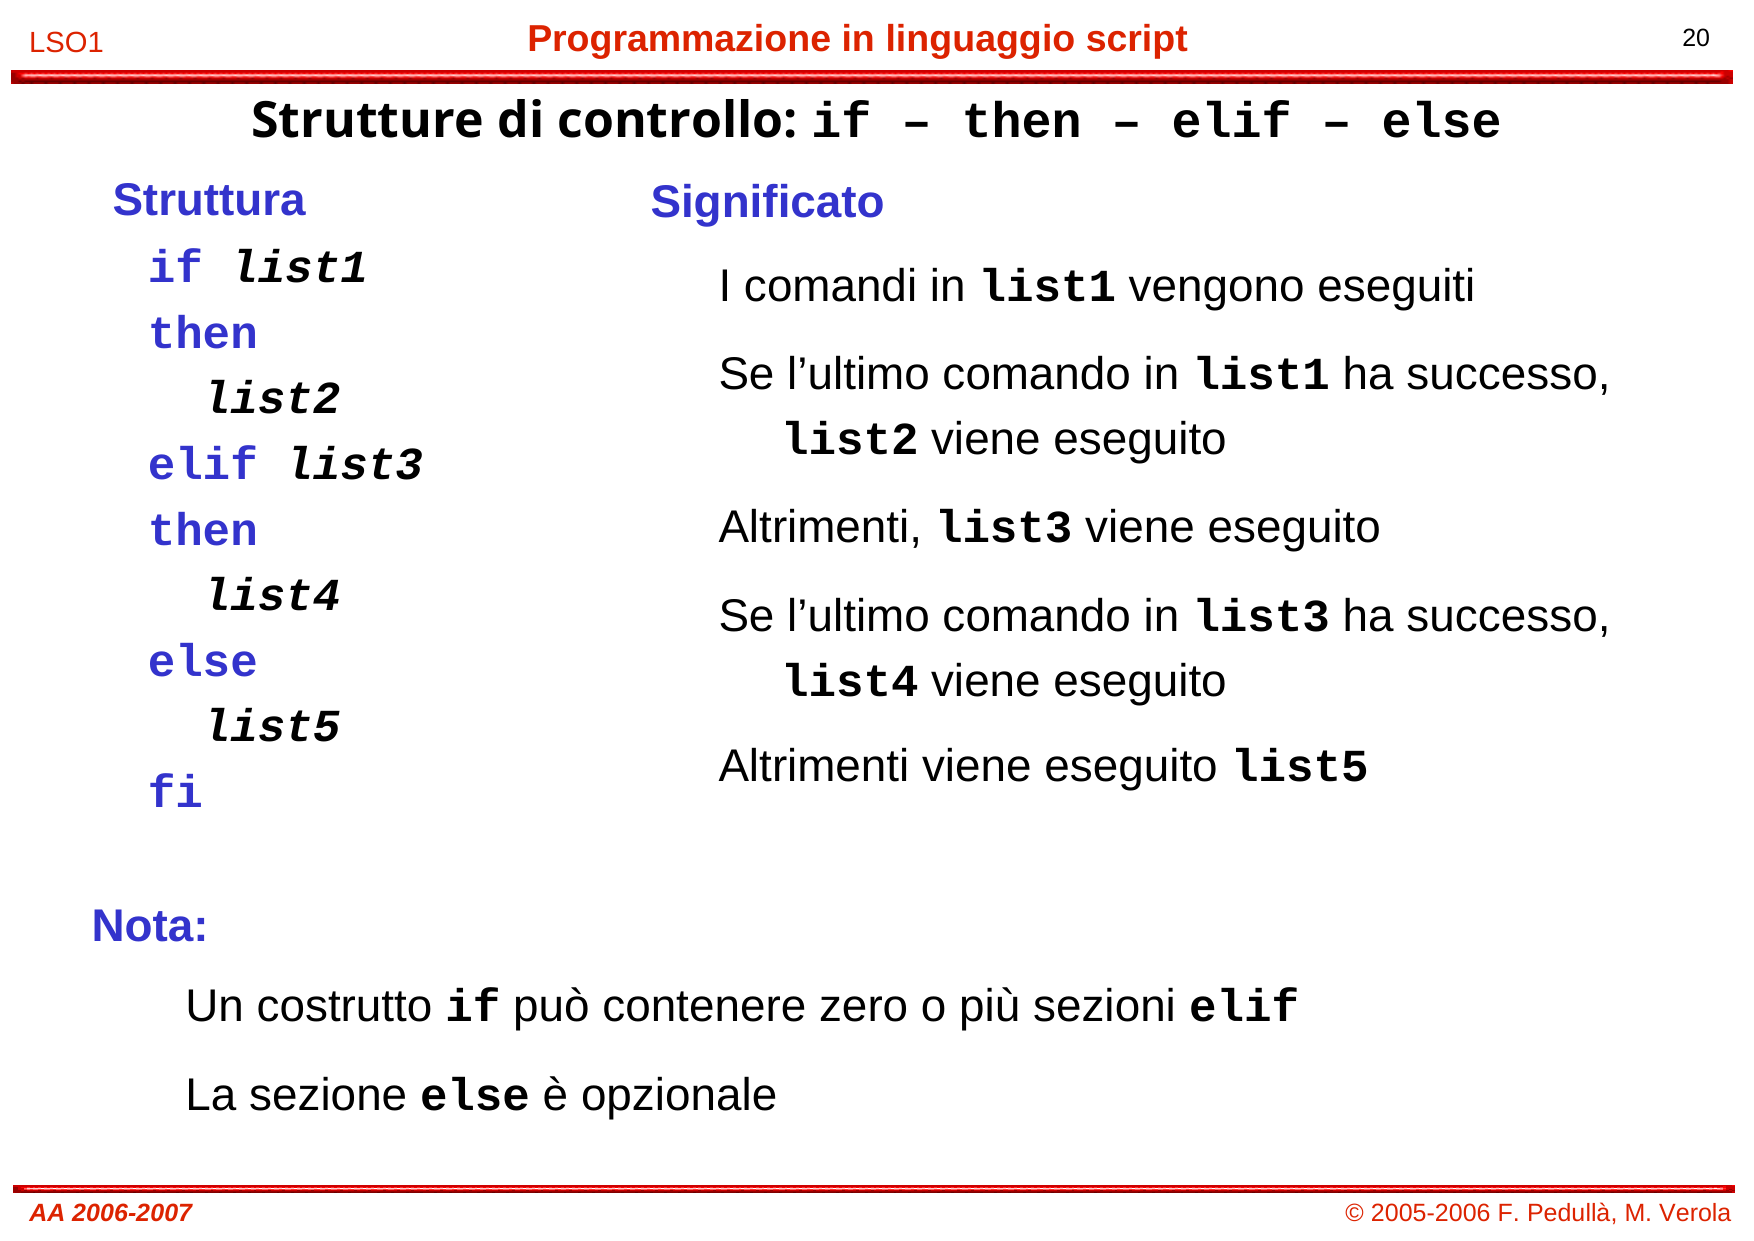

# Strutture di controllo: if – then – elif – else
Significato
I comandi in list1 vengono eseguiti
Se l’ultimo comando in list1 ha successo,
list2 viene eseguito
Altrimenti, list3 viene eseguito
Se l’ultimo comando in list3 ha successo,
list4 viene eseguito
Altrimenti viene eseguito list5
Nota:
Un costrutto if può contenere zero o più sezioni elif
La sezione else è opzionale
Struttura
if list1
then
 list2
elif list3
then
 list4
else
 list5
fi